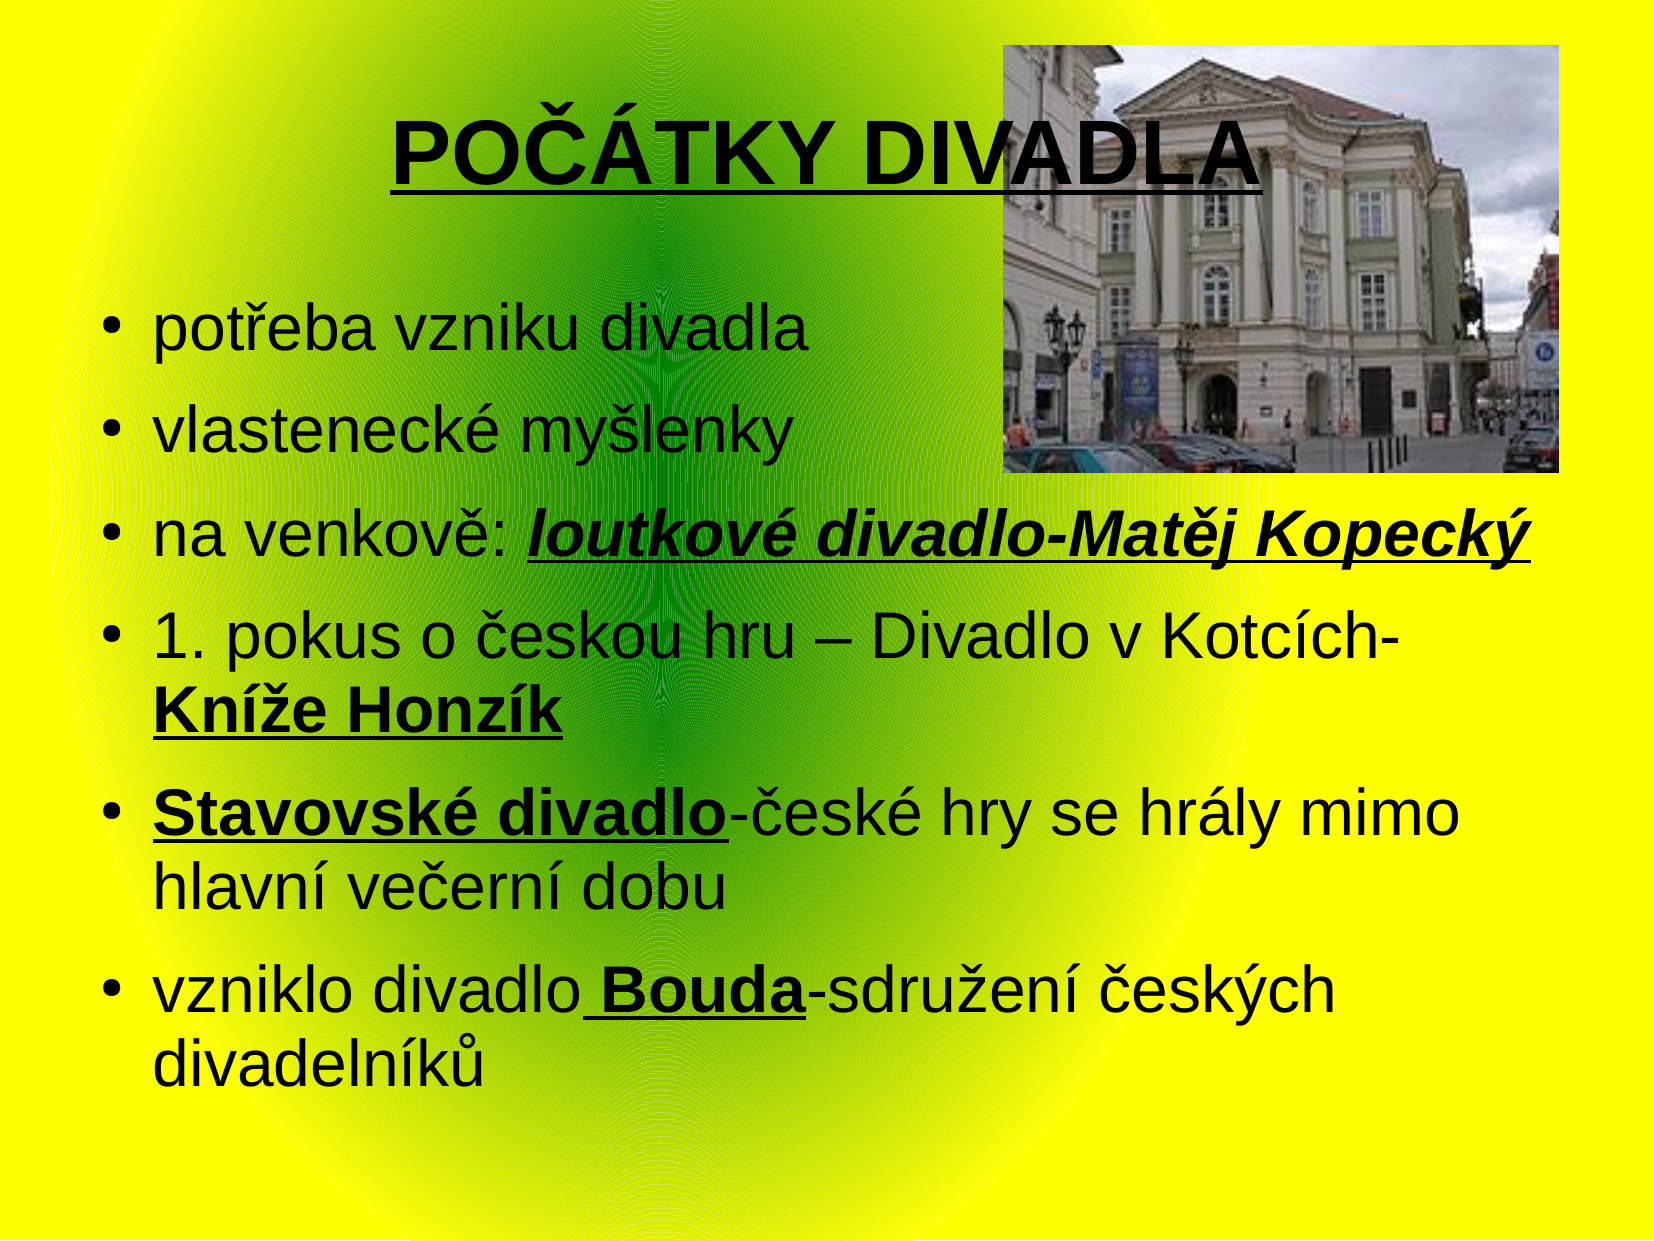

# POČÁTKY DIVADLA
potřeba vzniku divadla
vlastenecké myšlenky
na venkově: loutkové divadlo-Matěj Kopecký
1. pokus o českou hru – Divadlo v Kotcích-Kníže Honzík
Stavovské divadlo-české hry se hrály mimo hlavní večerní dobu
vzniklo divadlo Bouda-sdružení českých divadelníků